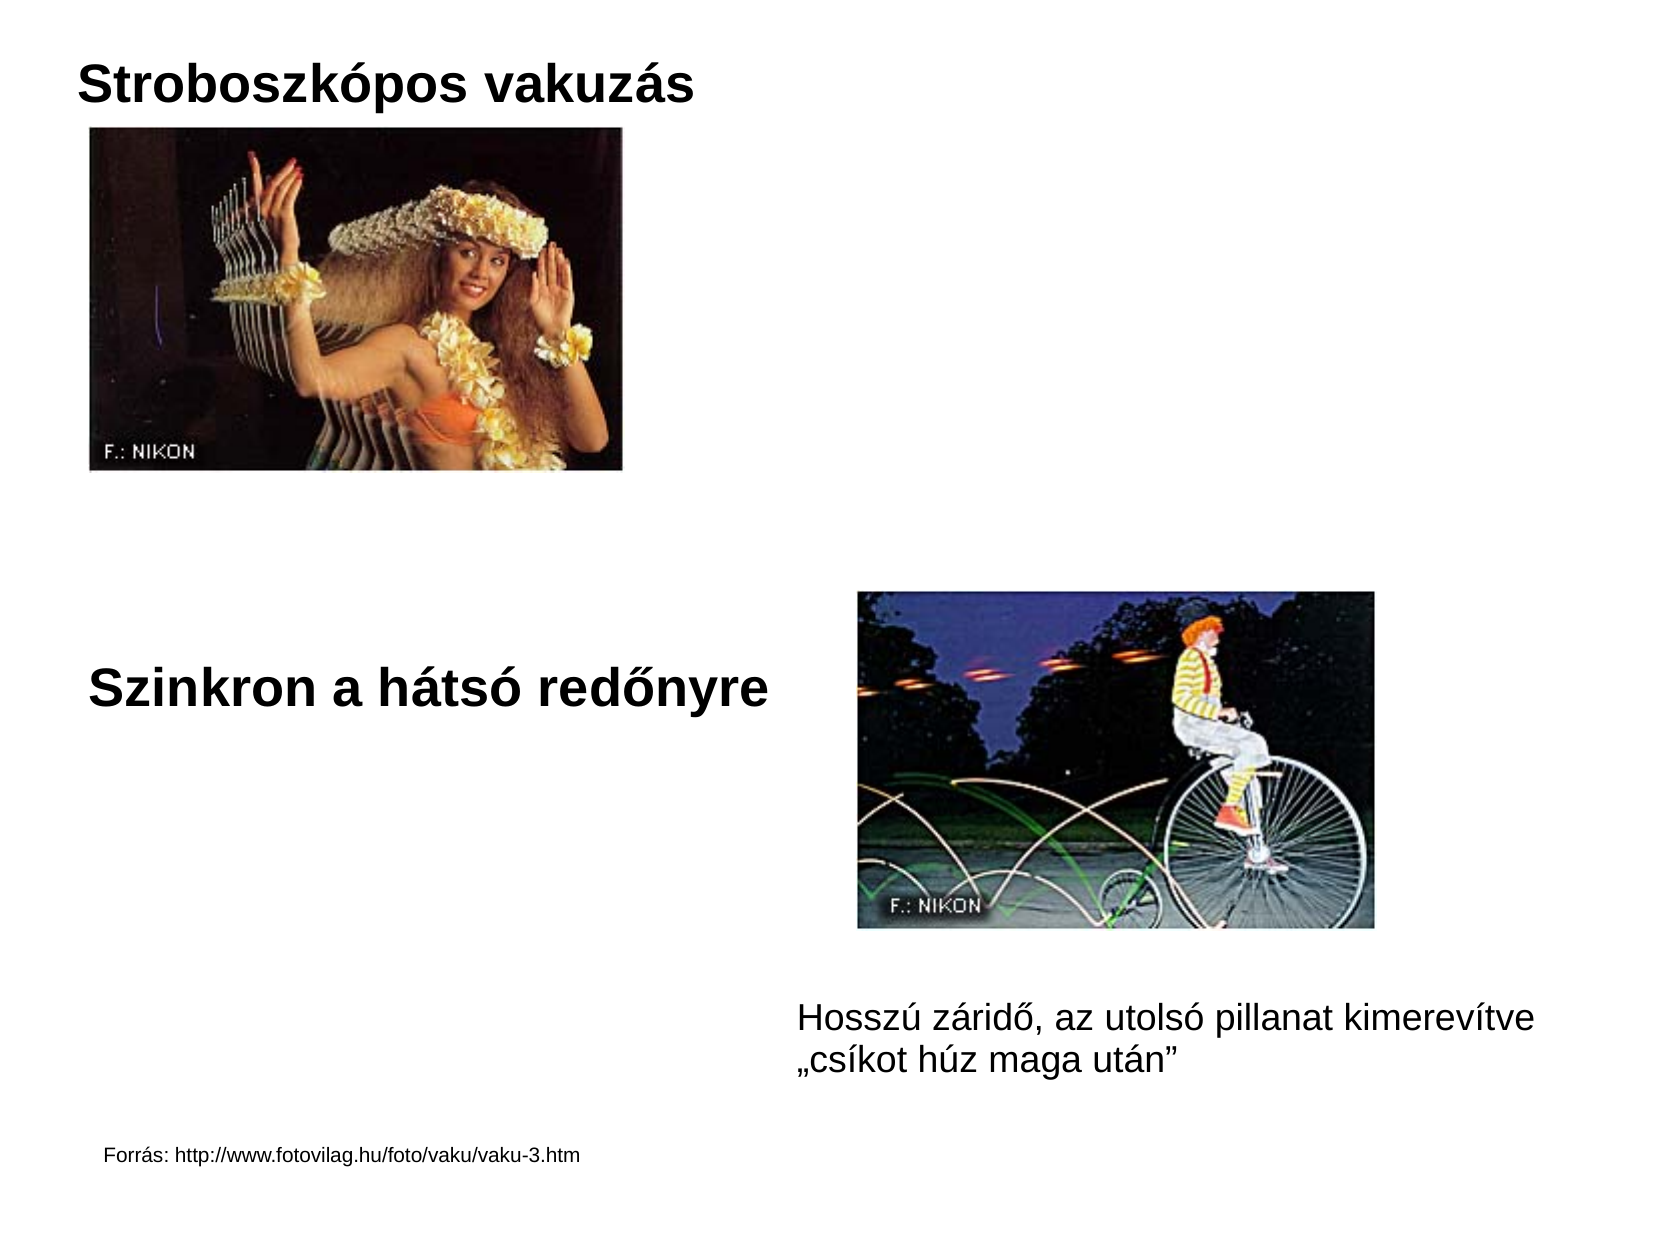

Stroboszkópos vakuzás
Szinkron a hátsó redőnyre
Hosszú záridő, az utolsó pillanat kimerevítve
„csíkot húz maga után”
Forrás: http://www.fotovilag.hu/foto/vaku/vaku-3.htm